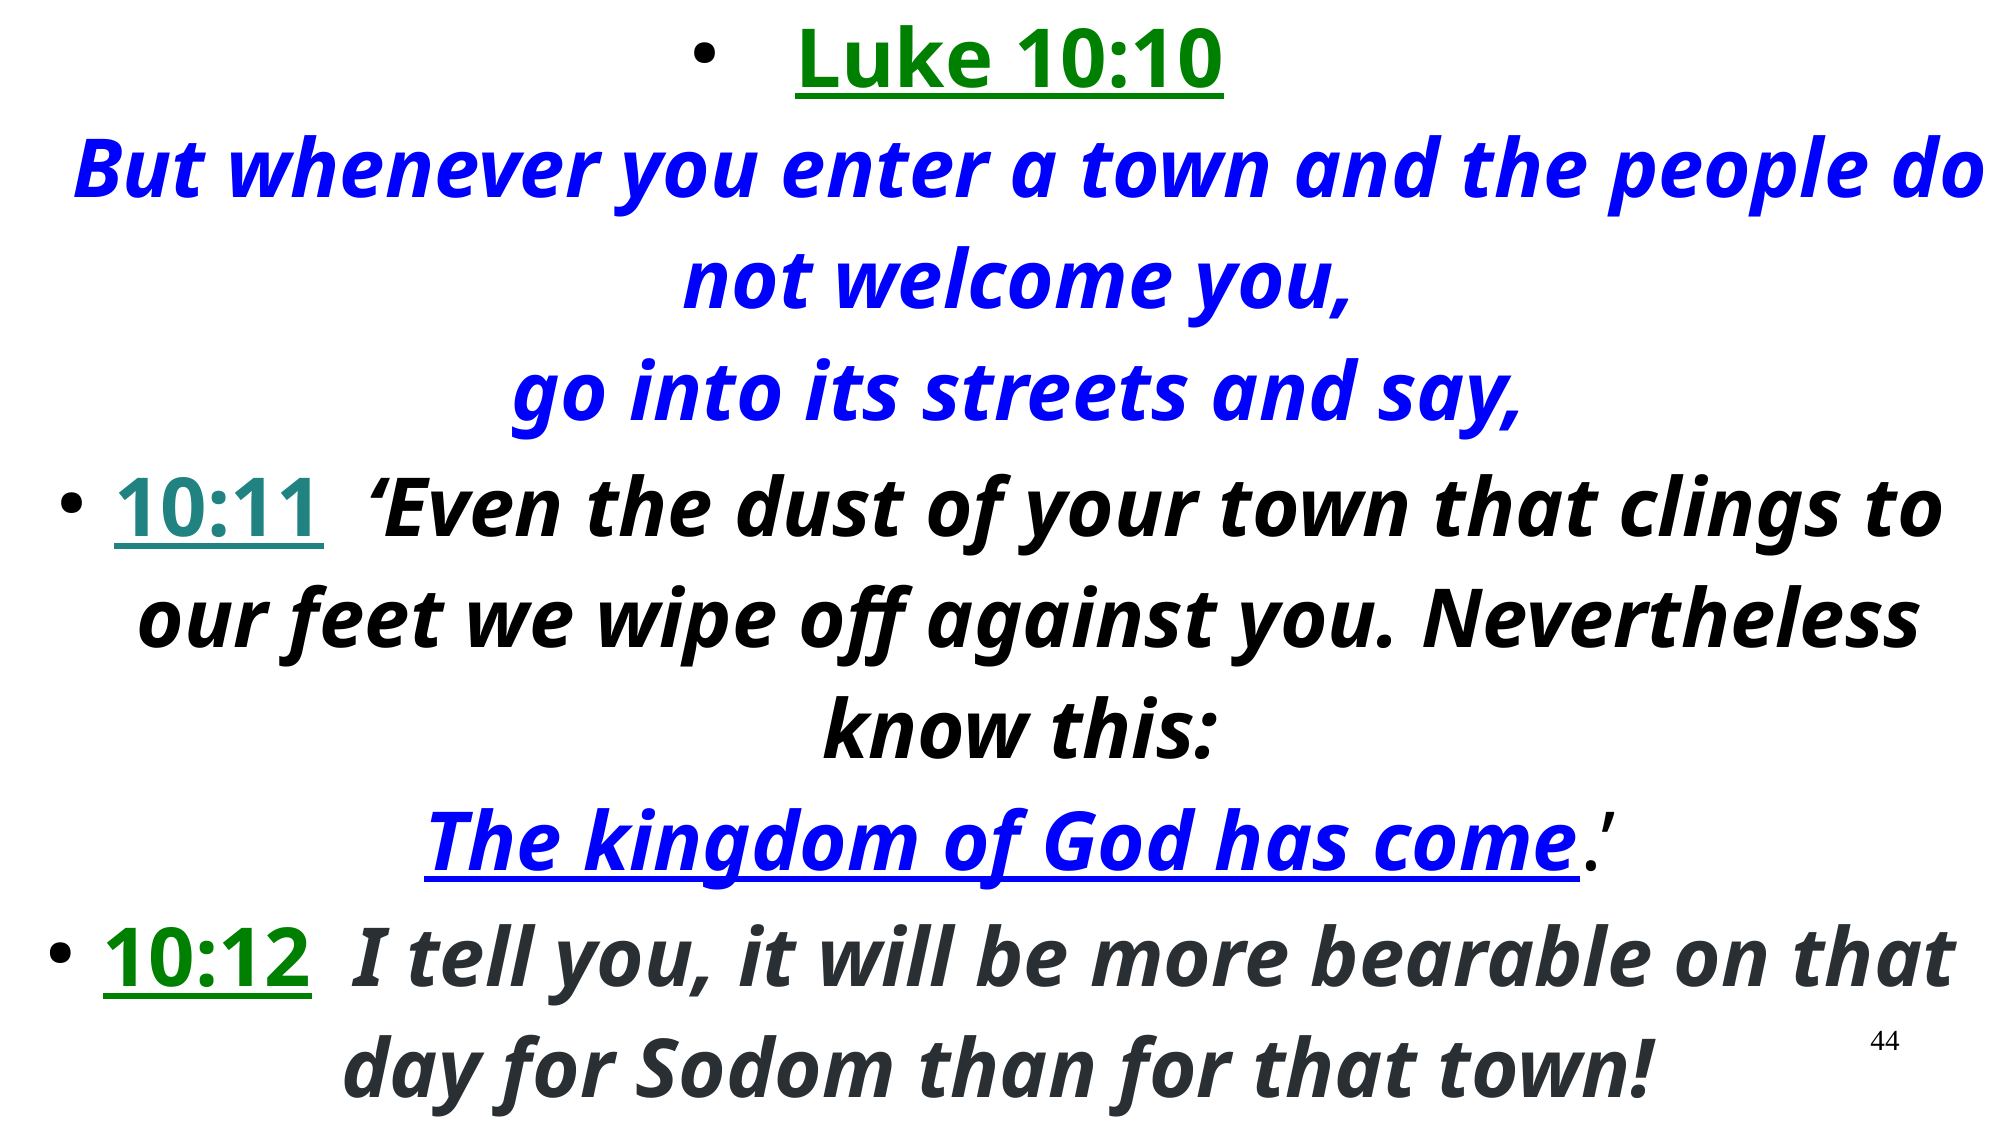

# Luke 10:10  But whenever you enter a town and the people do not welcome you, go into its streets and say,
10:11  ‘Even the dust of your town that clings to our feet we wipe off against you. Nevertheless know this:
The kingdom of God has come.’
10:12  I tell you, it will be more bearable on that day for Sodom than for that town!
44